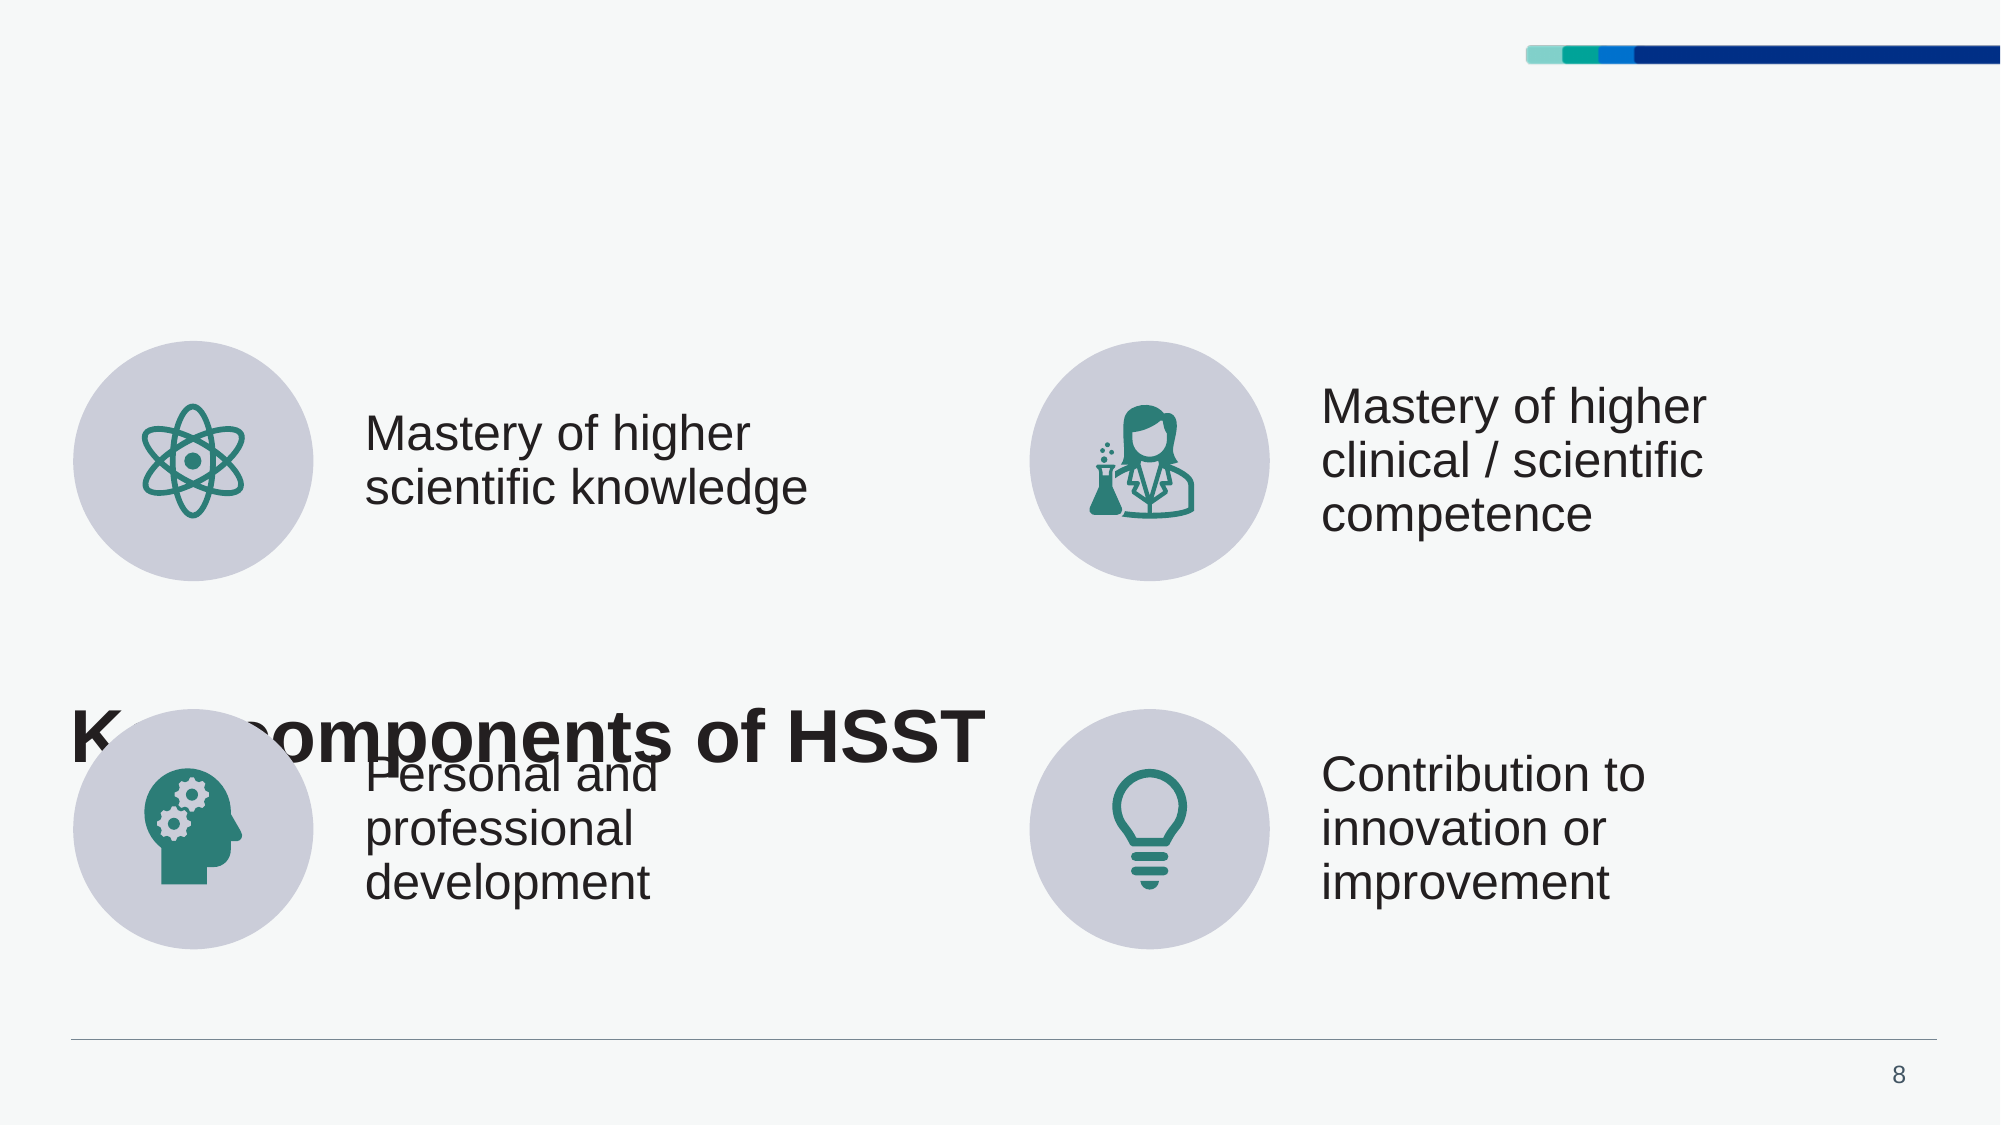

Mastery of higher scientific knowledge
Mastery of higher clinical / scientific competence
Personal and professional development
Contribution to innovation or improvement
# Key components of HSST